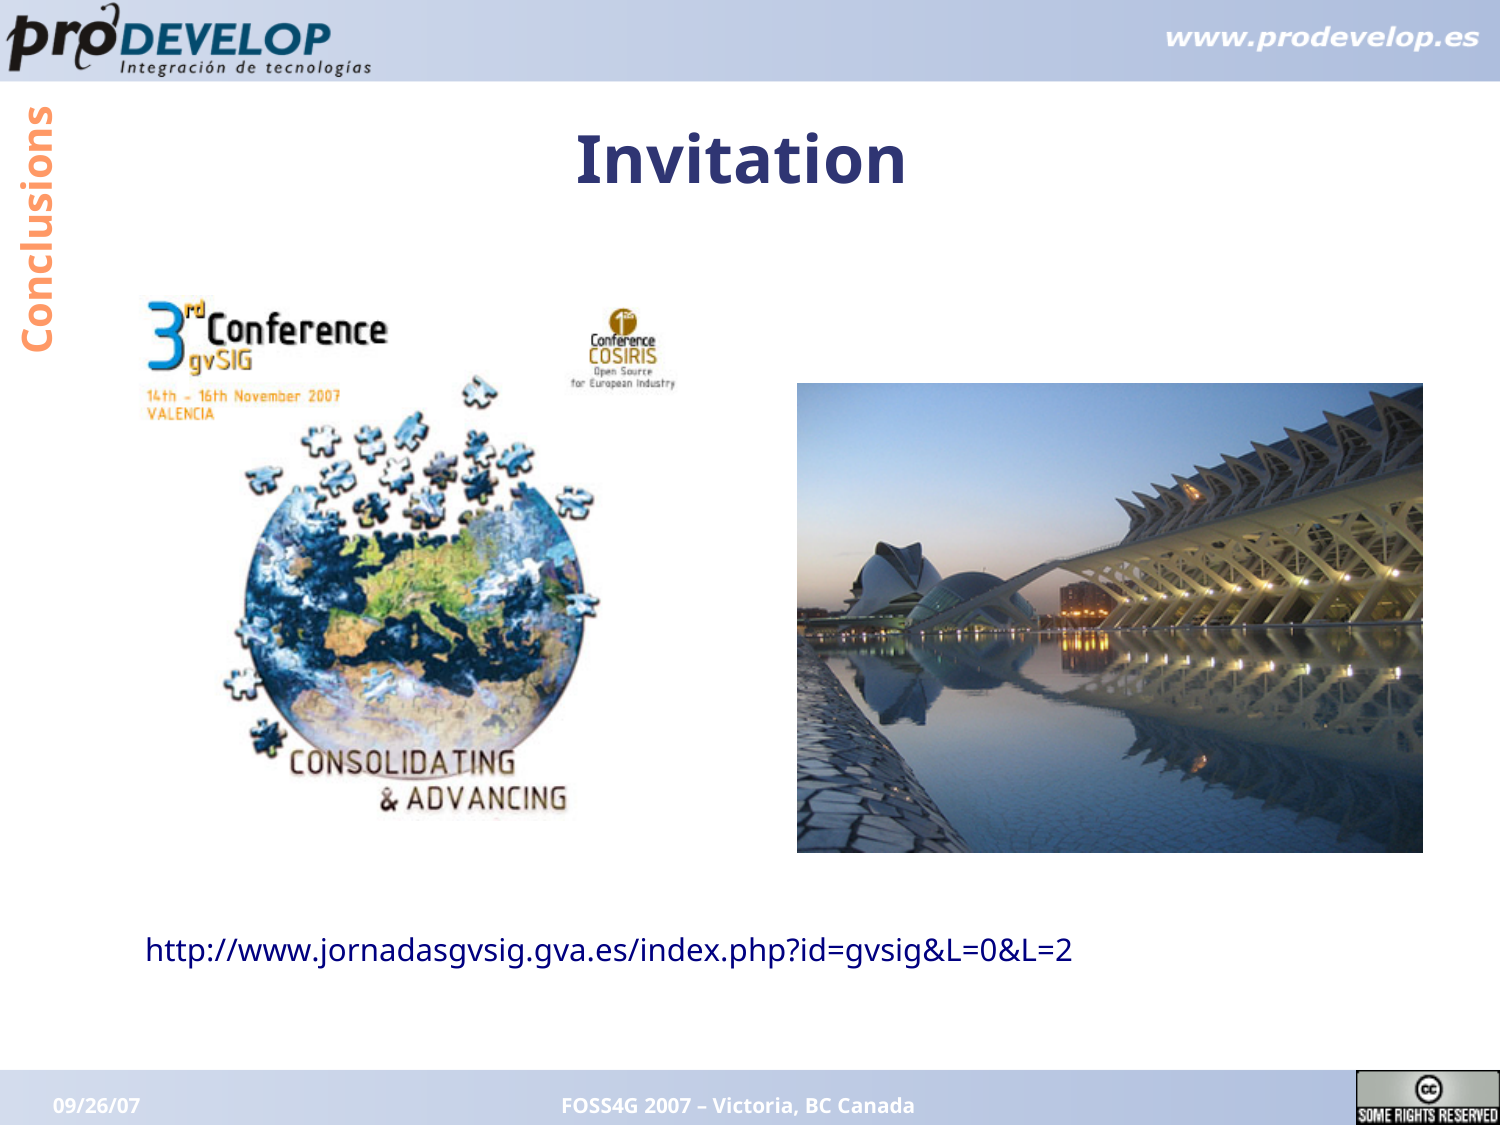

# Invitation
Conclusions
http://www.jornadasgvsig.gva.es/index.php?id=gvsig&L=0&L=2
25/10/2006
24
Plan Difusión Interna gvSIG v. 2.0